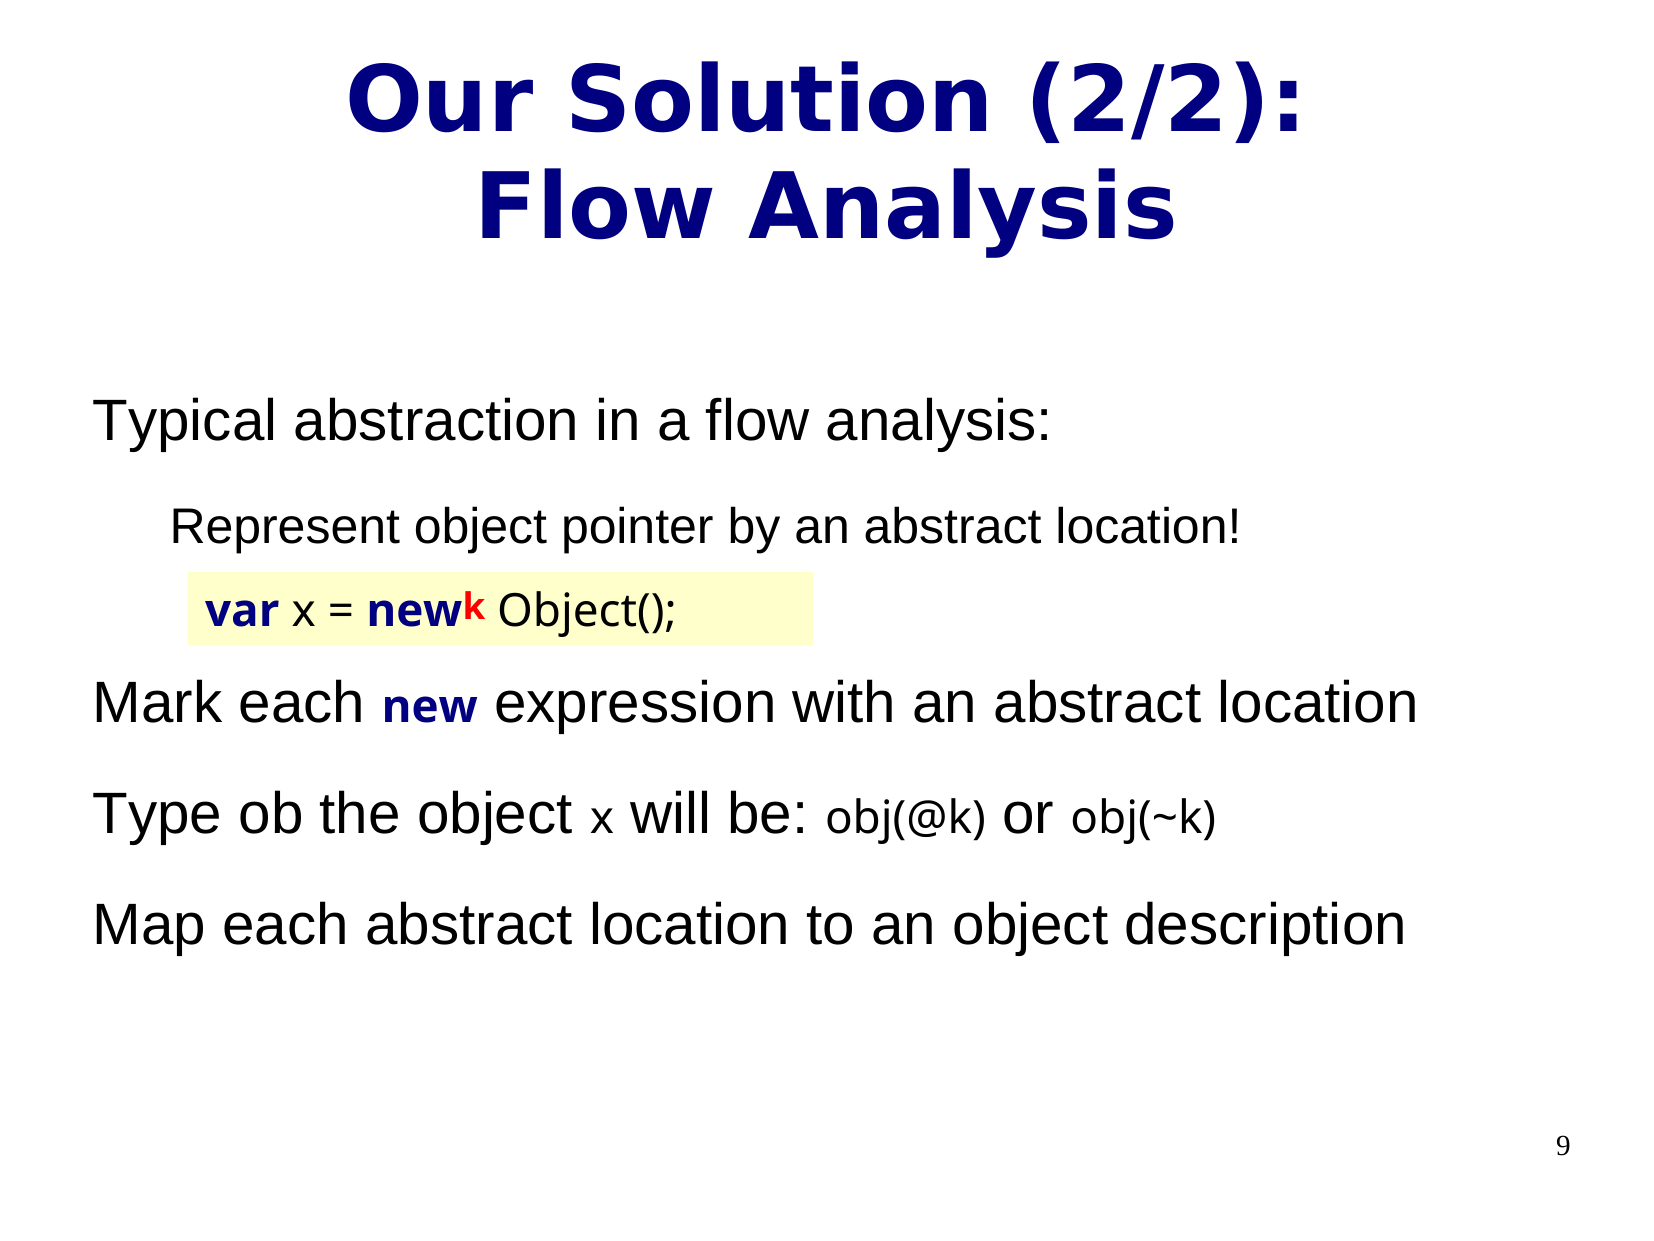

# Our Solution (2/2): Flow Analysis
Typical abstraction in a flow analysis:
Represent object pointer by an abstract location!
Mark each new expression with an abstract location
Type ob the object x will be: obj(@k) or obj(~k)
Map each abstract location to an object description
var x = newk Object();
9